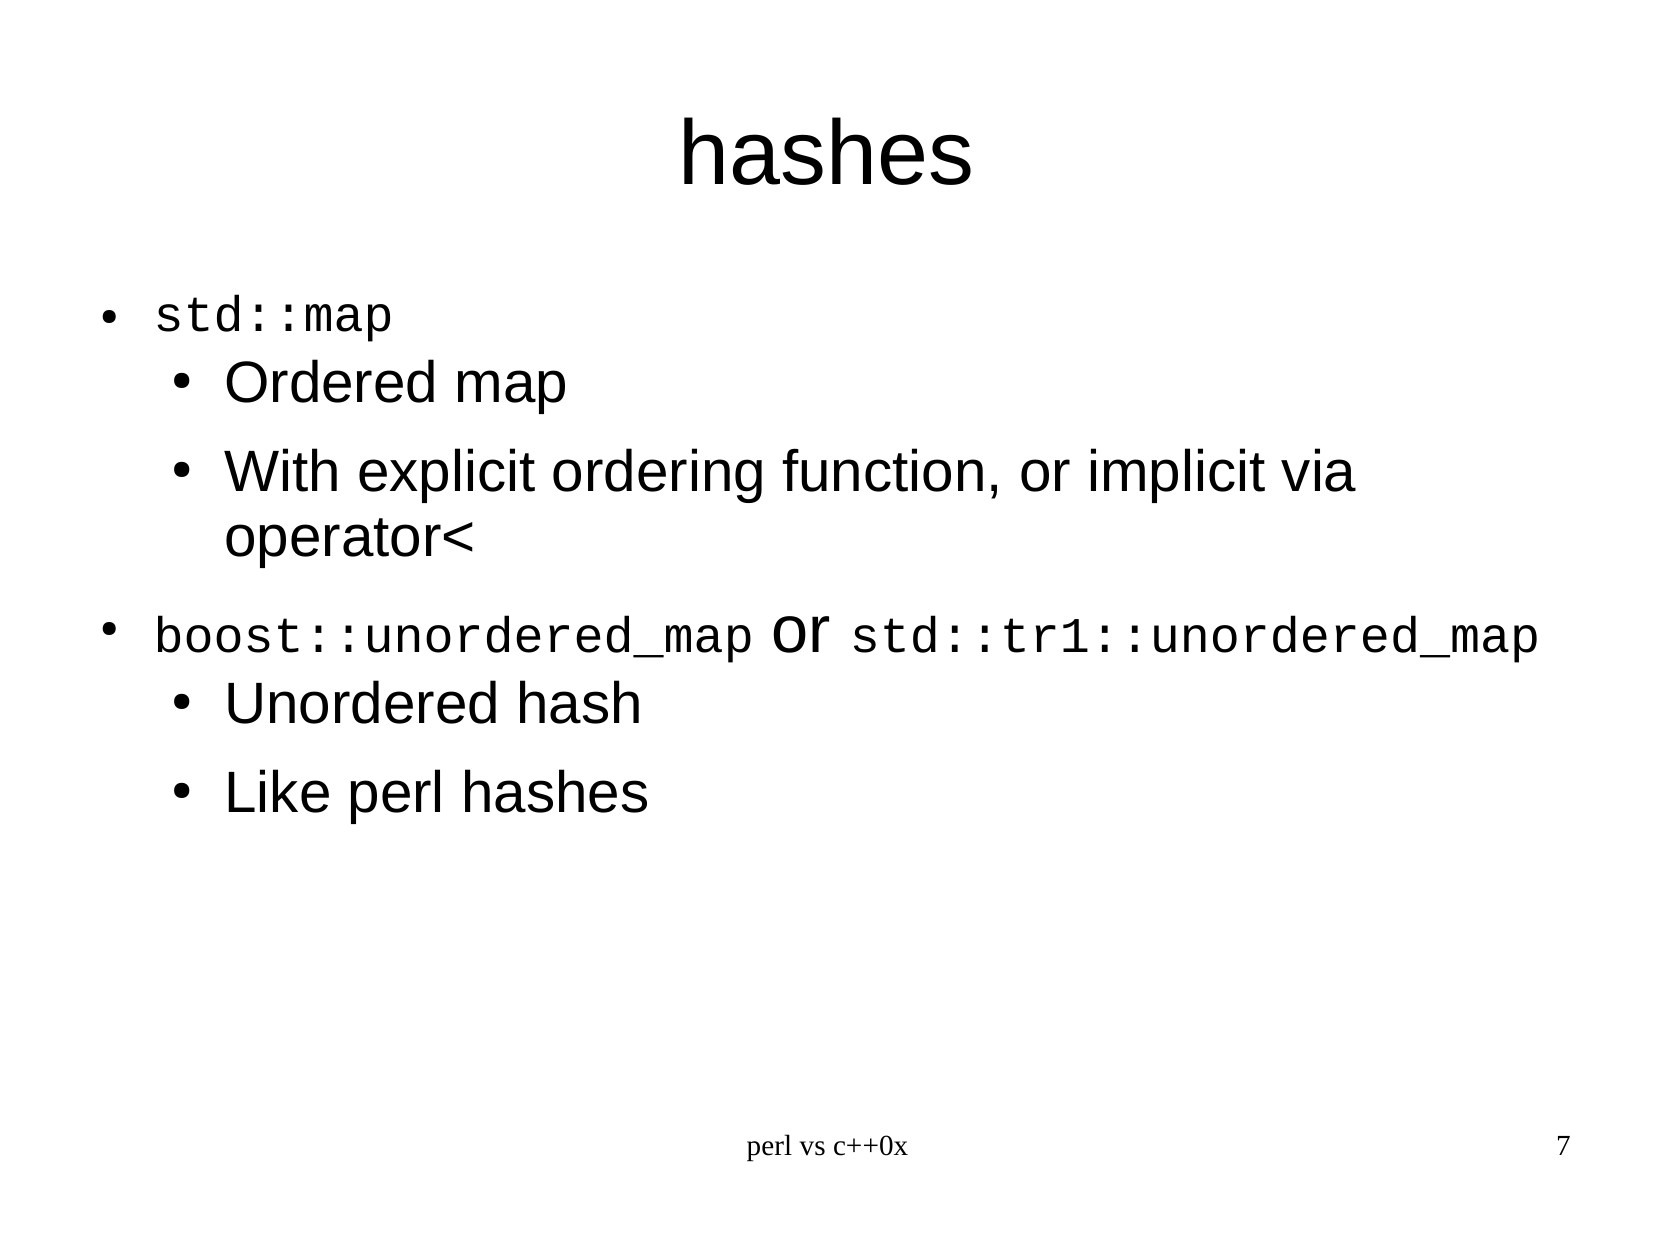

# hashes
std::map
Ordered map
With explicit ordering function, or implicit via operator<
boost::unordered_map or std::tr1::unordered_map
Unordered hash
Like perl hashes
perl vs c++0x
7